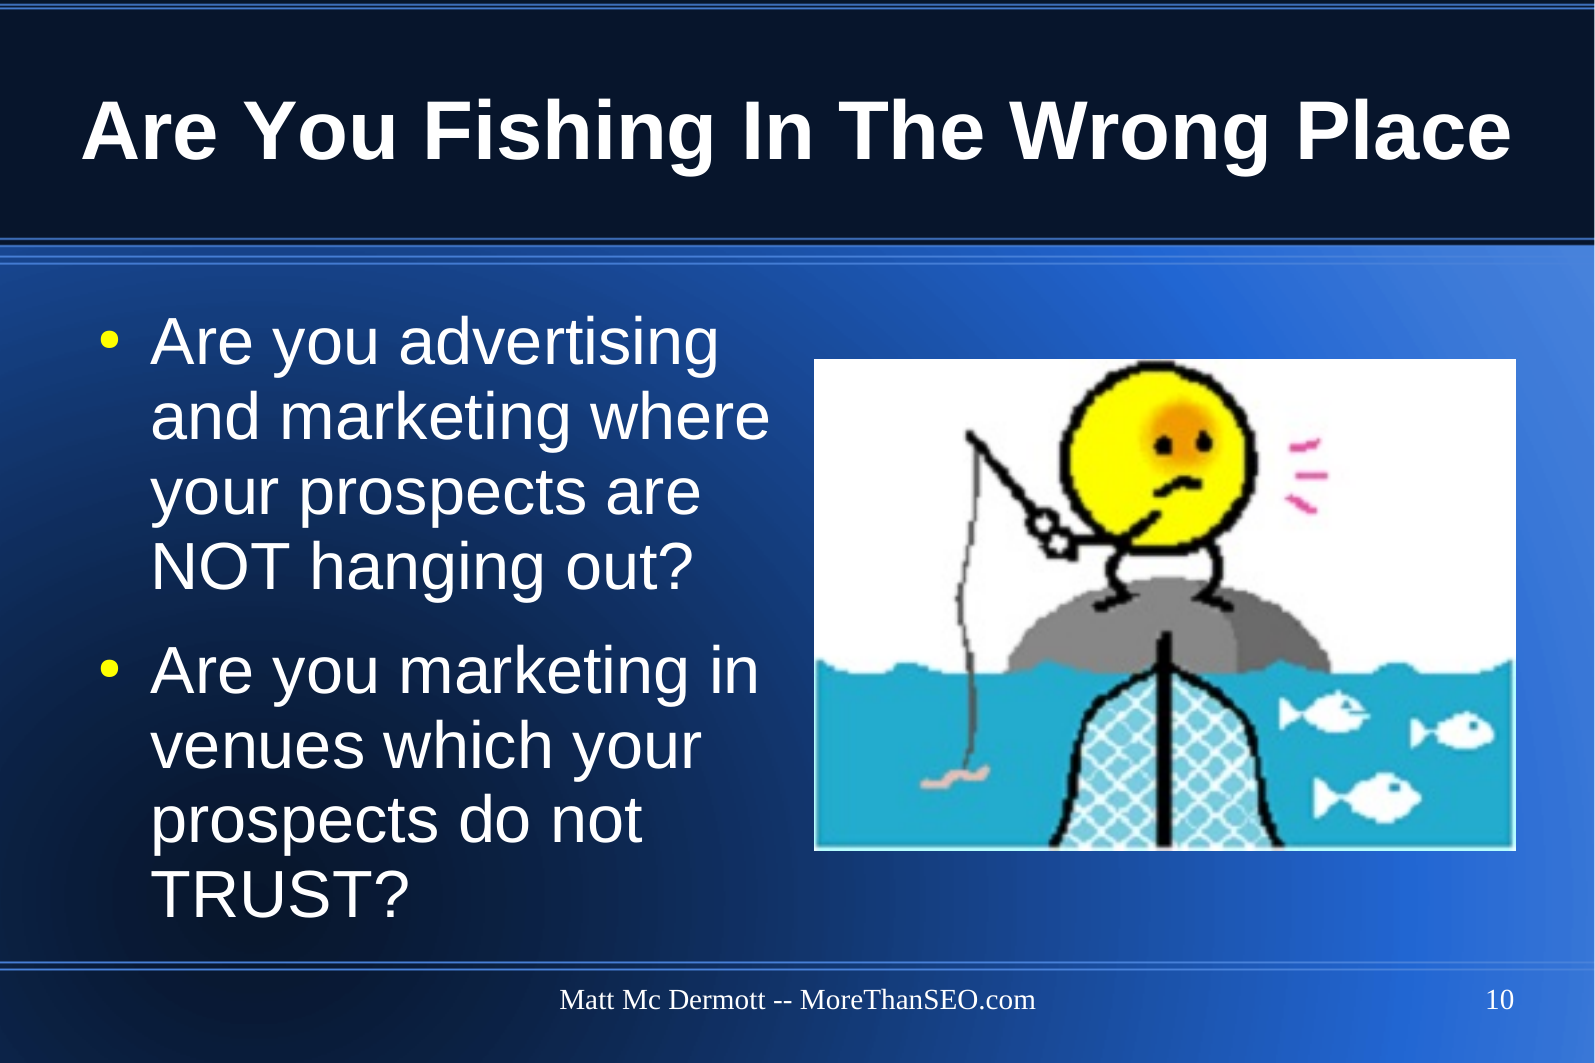

# Are You Fishing In The Wrong Place
Are you advertising and marketing where your prospects are NOT hanging out?
Are you marketing in venues which your prospects do not TRUST?
Matt Mc Dermott -- MoreThanSEO.com
10